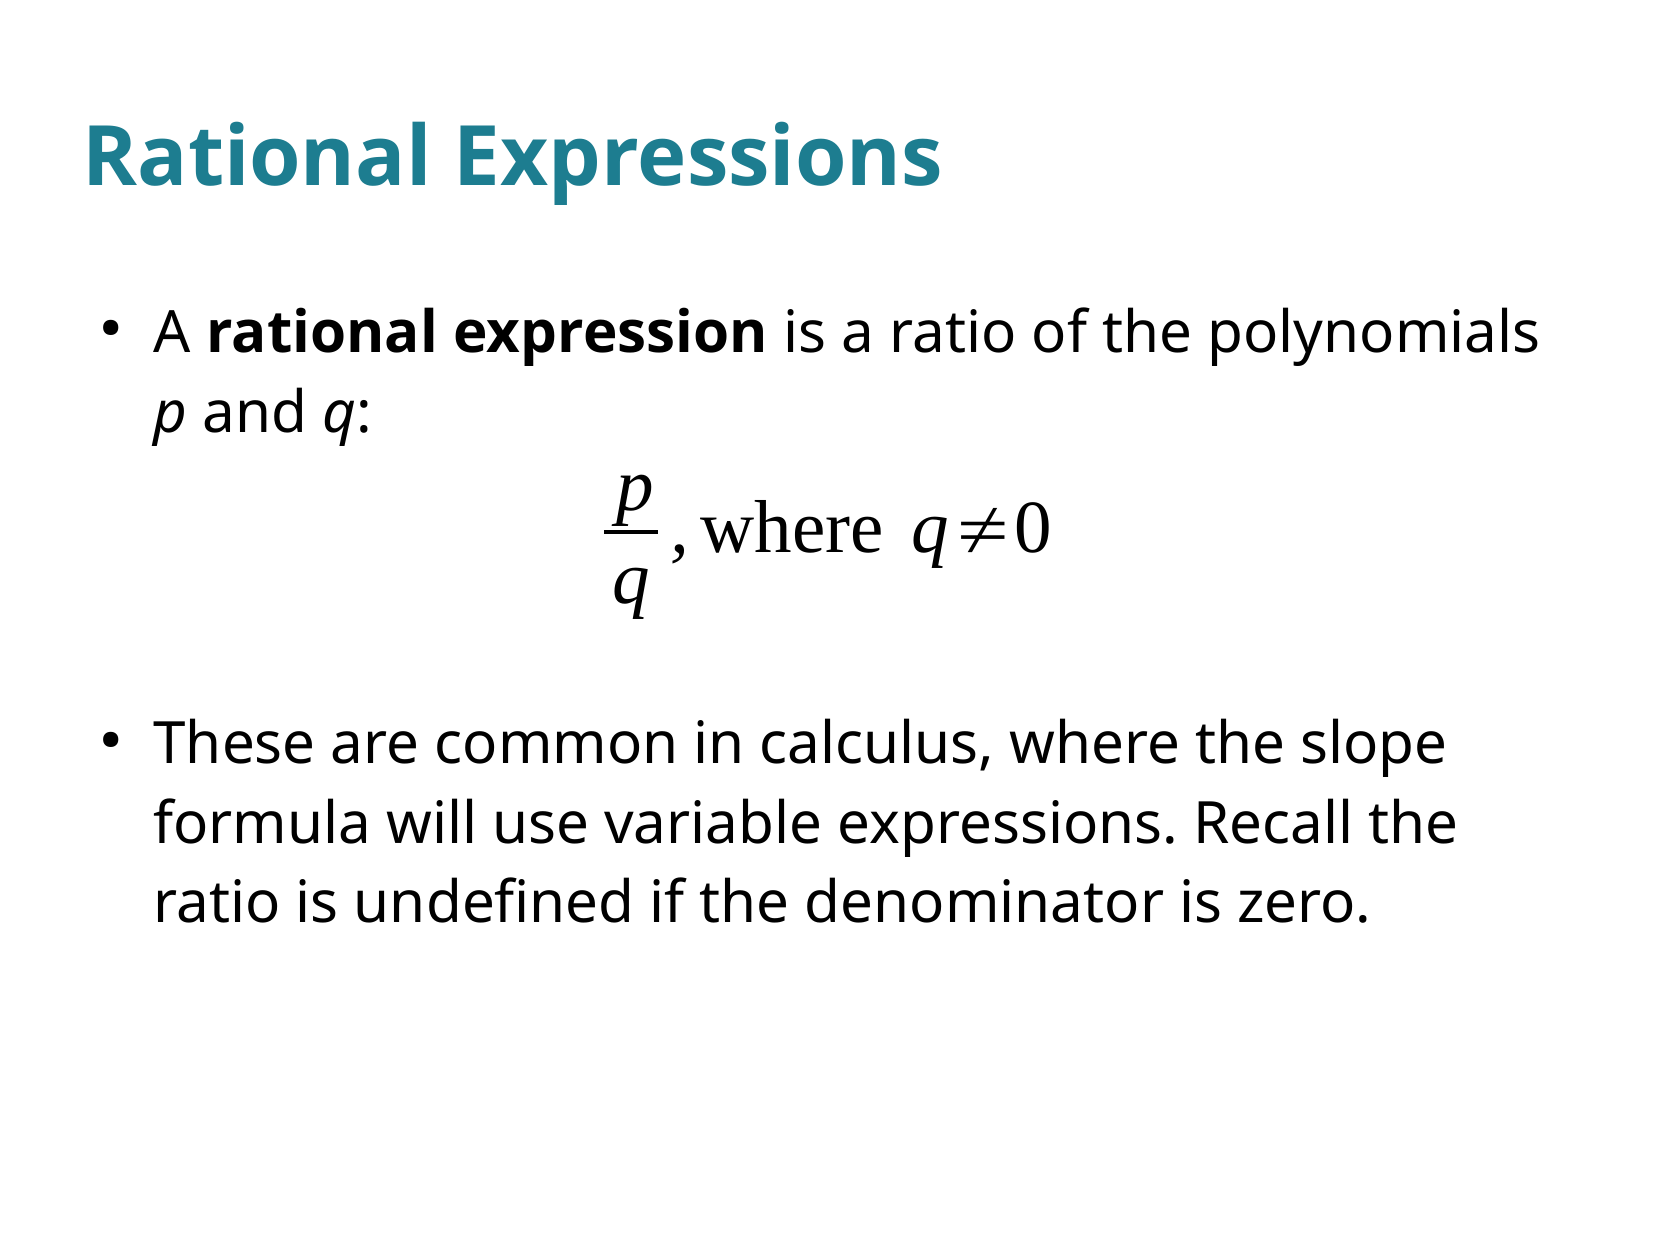

# Rational Expressions
A rational expression is a ratio of the polynomials p and q:
These are common in calculus, where the slope formula will use variable expressions. Recall the ratio is undefined if the denominator is zero.